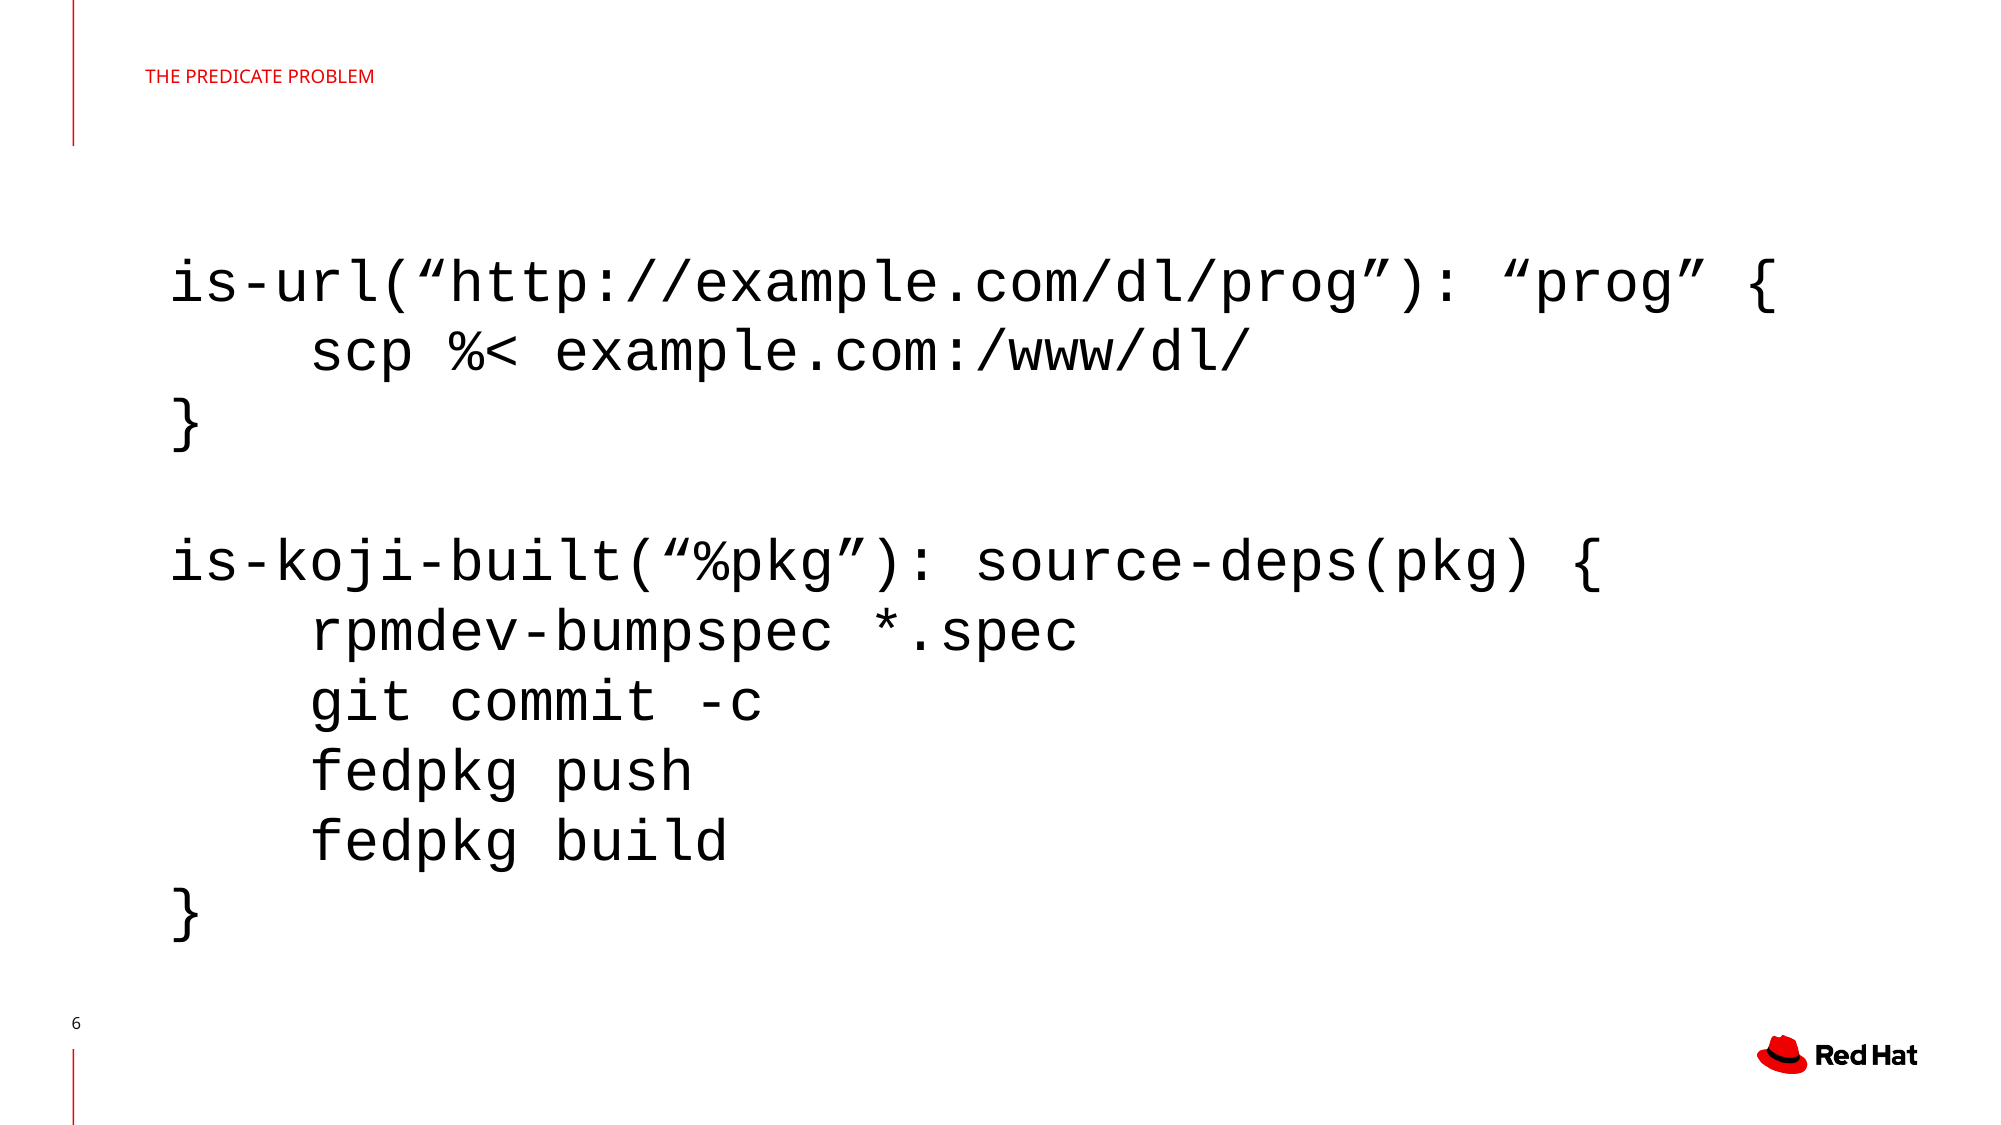

THE PREDICATE PROBLEM
is-url(“http://example.com/dl/prog”): “prog” {
 scp %< example.com:/www/dl/
}
is-koji-built(“%pkg”): source-deps(pkg) {
 rpmdev-bumpspec *.spec
 git commit -c
 fedpkg push
 fedpkg build
}
6